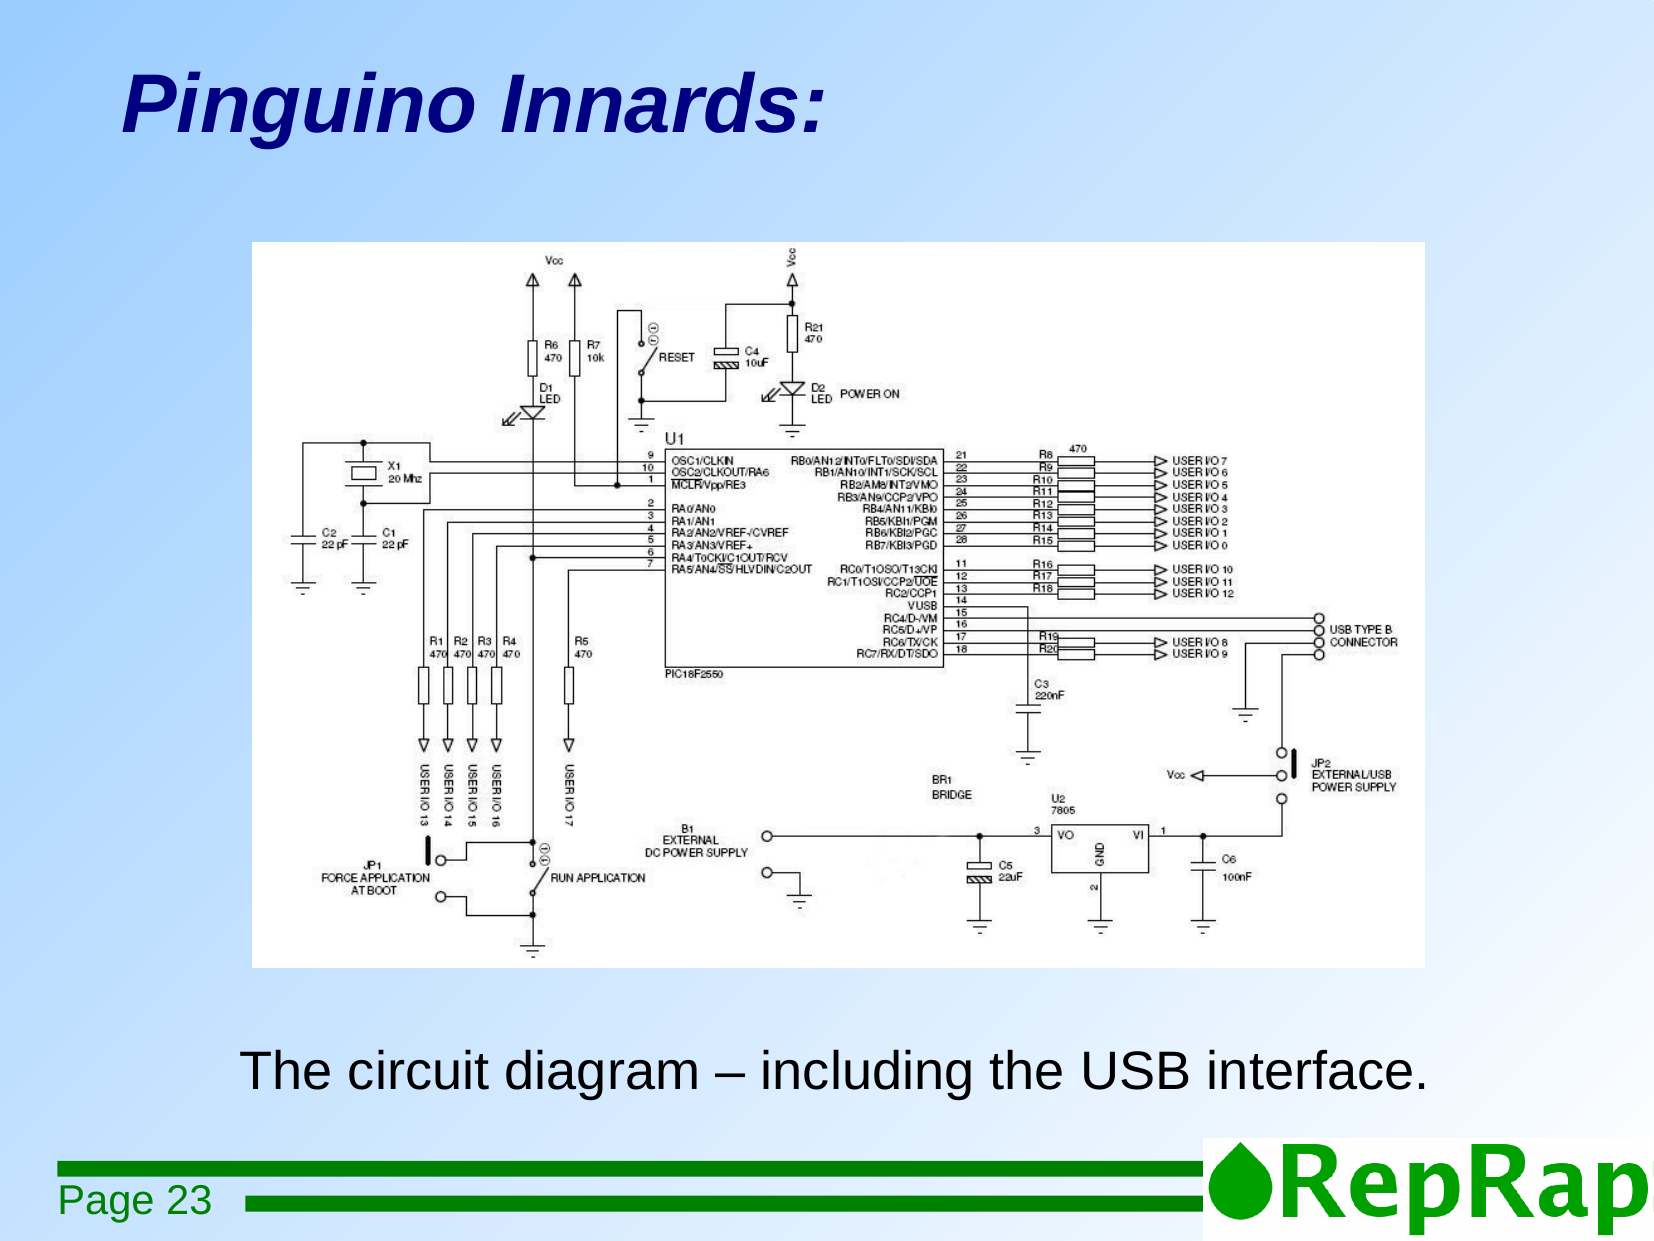

# Pinguino Innards:
The circuit diagram – including the USB interface.